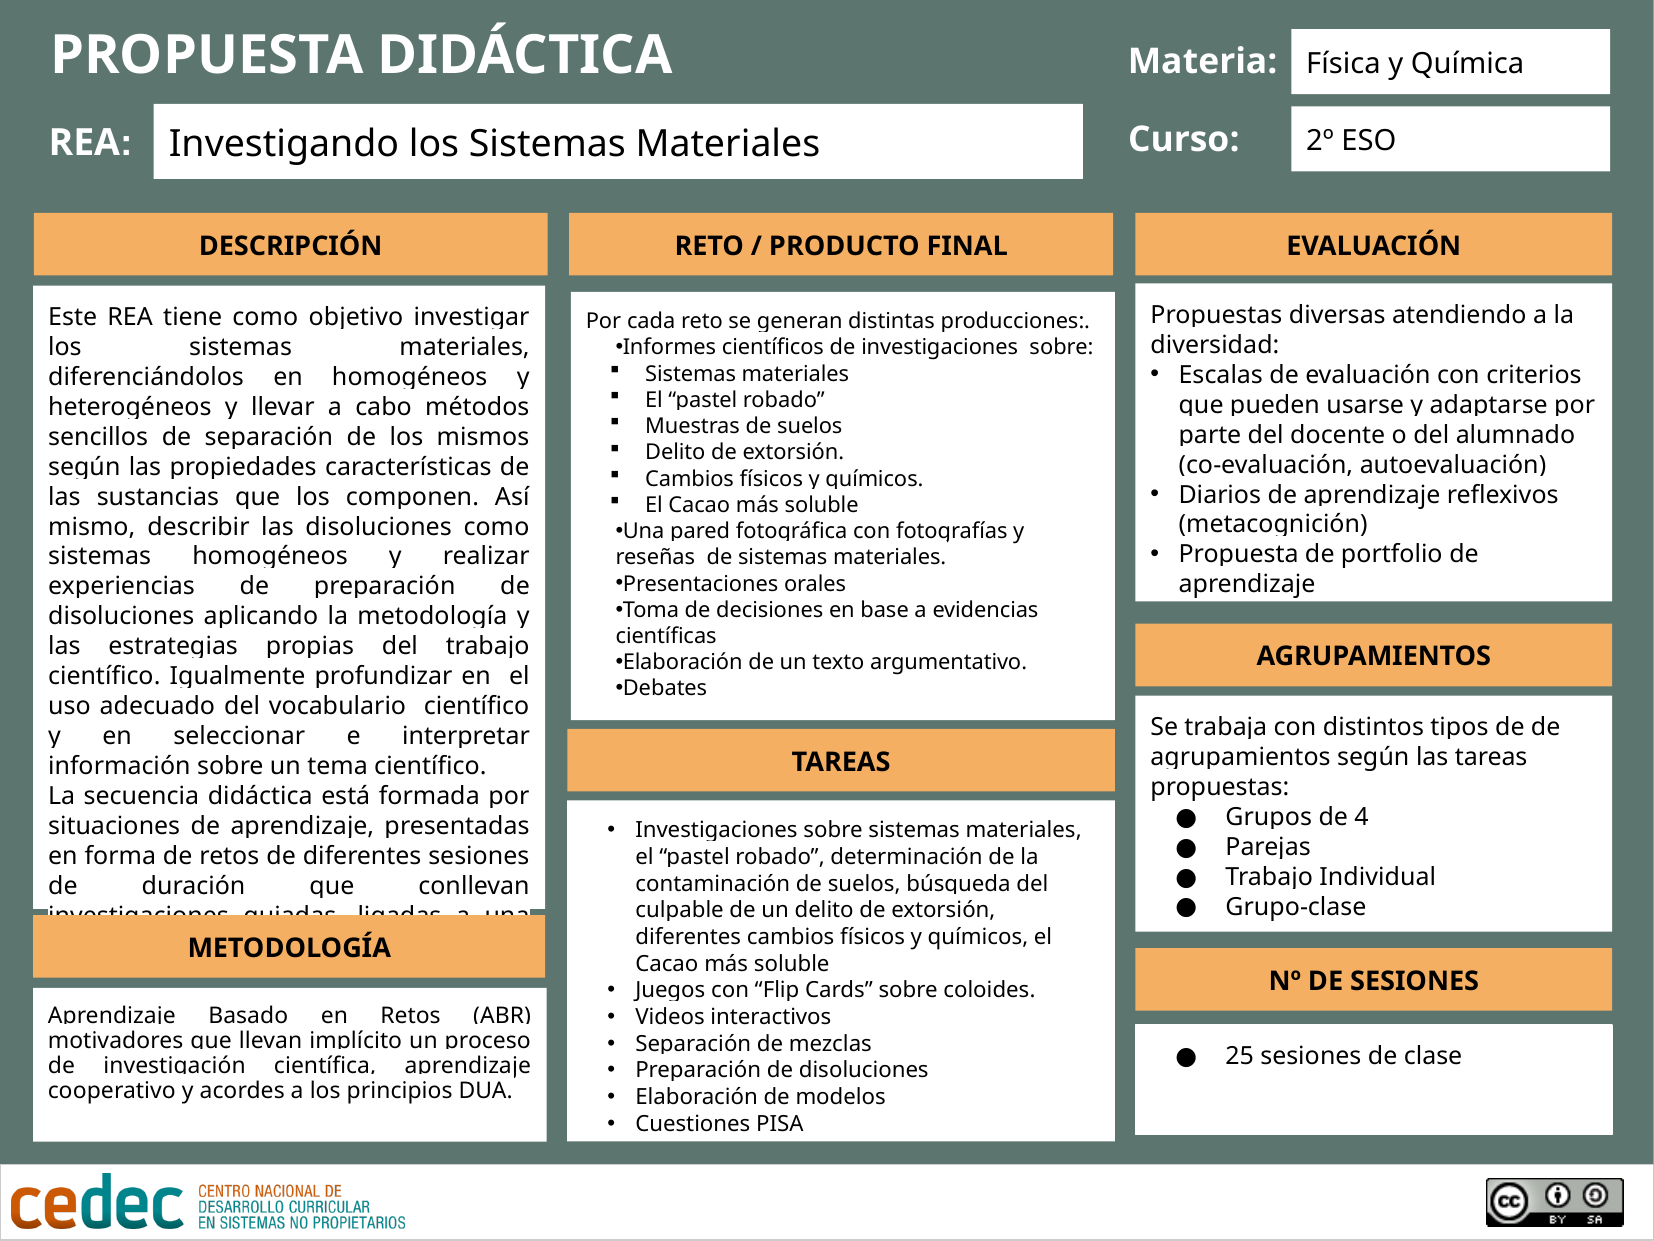

PROPUESTA DIDÁCTICA
Física y Química
Materia:
Investigando los Sistemas Materiales
2º ESO
Curso:
REA:
DESCRIPCIÓN
RETO / PRODUCTO FINAL
EVALUACIÓN
Propuestas diversas atendiendo a la diversidad:
Escalas de evaluación con criterios que pueden usarse y adaptarse por parte del docente o del alumnado (co-evaluación, autoevaluación)
Diarios de aprendizaje reflexivos (metacognición)
Propuesta de portfolio de aprendizaje
Este REA tiene como objetivo investigar los sistemas materiales, diferenciándolos en homogéneos y heterogéneos y llevar a cabo métodos sencillos de separación de los mismos según las propiedades características de las sustancias que los componen. Así mismo, describir las disoluciones como sistemas homogéneos y realizar experiencias de preparación de disoluciones aplicando la metodología y las estrategias propias del trabajo científico. Igualmente profundizar en el uso adecuado del vocabulario científico y en seleccionar e interpretar información sobre un tema científico.
La secuencia didáctica está formada por situaciones de aprendizaje, presentadas en forma de retos de diferentes sesiones de duración que conllevan investigaciones guiadas, ligadas a una producción final.
Por cada reto se generan distintas producciones:.
Informes científicos de investigaciones sobre:
Sistemas materiales
El “pastel robado”
Muestras de suelos
Delito de extorsión.
Cambios físicos y químicos.
El Cacao más soluble
Una pared fotográfica con fotografías y reseñas de sistemas materiales.
Presentaciones orales
Toma de decisiones en base a evidencias científicas
Elaboración de un texto argumentativo.
Debates
AGRUPAMIENTOS
Se trabaja con distintos tipos de de agrupamientos según las tareas propuestas:
Grupos de 4
Parejas
Trabajo Individual
Grupo-clase
TAREAS
Investigaciones sobre sistemas materiales, el “pastel robado”, determinación de la contaminación de suelos, búsqueda del culpable de un delito de extorsión, diferentes cambios físicos y químicos, el Cacao más soluble
Juegos con “Flip Cards” sobre coloides.
Videos interactivos
Separación de mezclas
Preparación de disoluciones
Elaboración de modelos
Cuestiones PISA
METODOLOGÍA
Nº DE SESIONES
Aprendizaje Basado en Retos (ABR) motivadores que llevan implícito un proceso de investigación científica, aprendizaje cooperativo y acordes a los principios DUA.
25 sesiones de clase